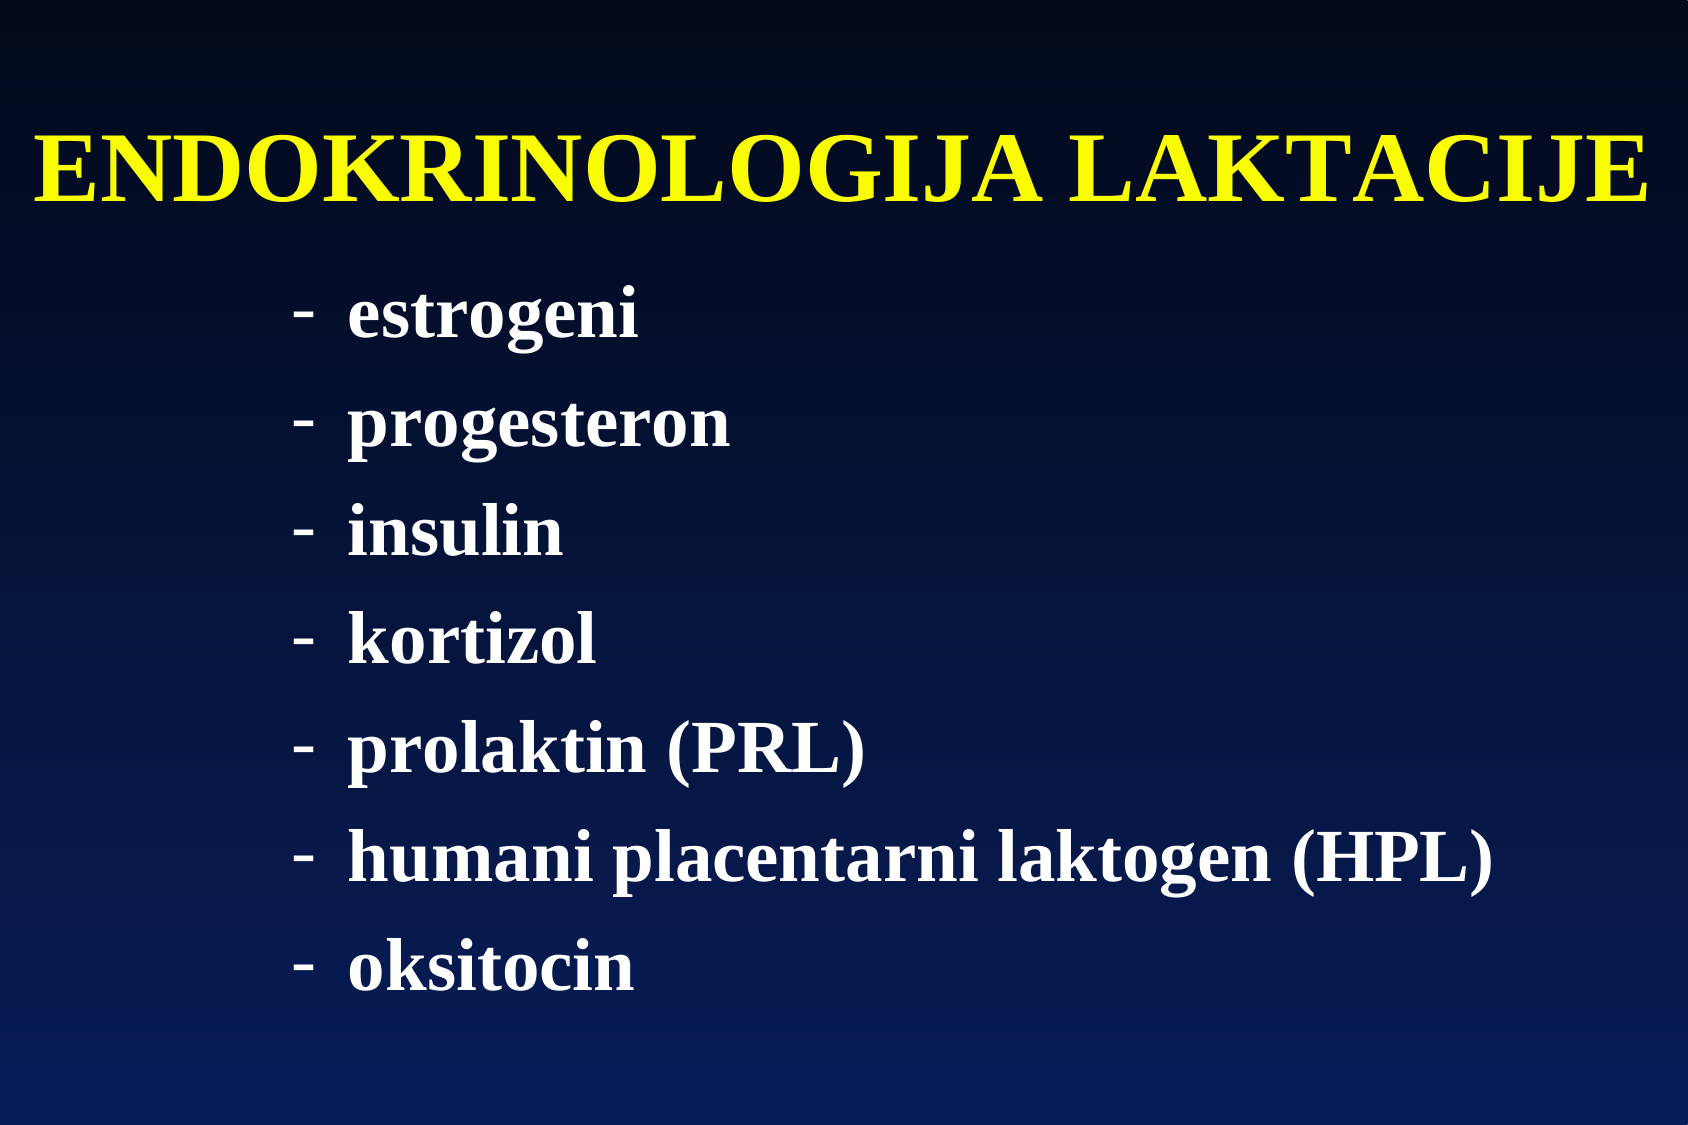

# ENDOKRINOLOGIJA LAKTACIJE
estrogeni
progesteron
insulin
kortizol
prolaktin (PRL)
humani placentarni laktogen (HPL)
oksitocin